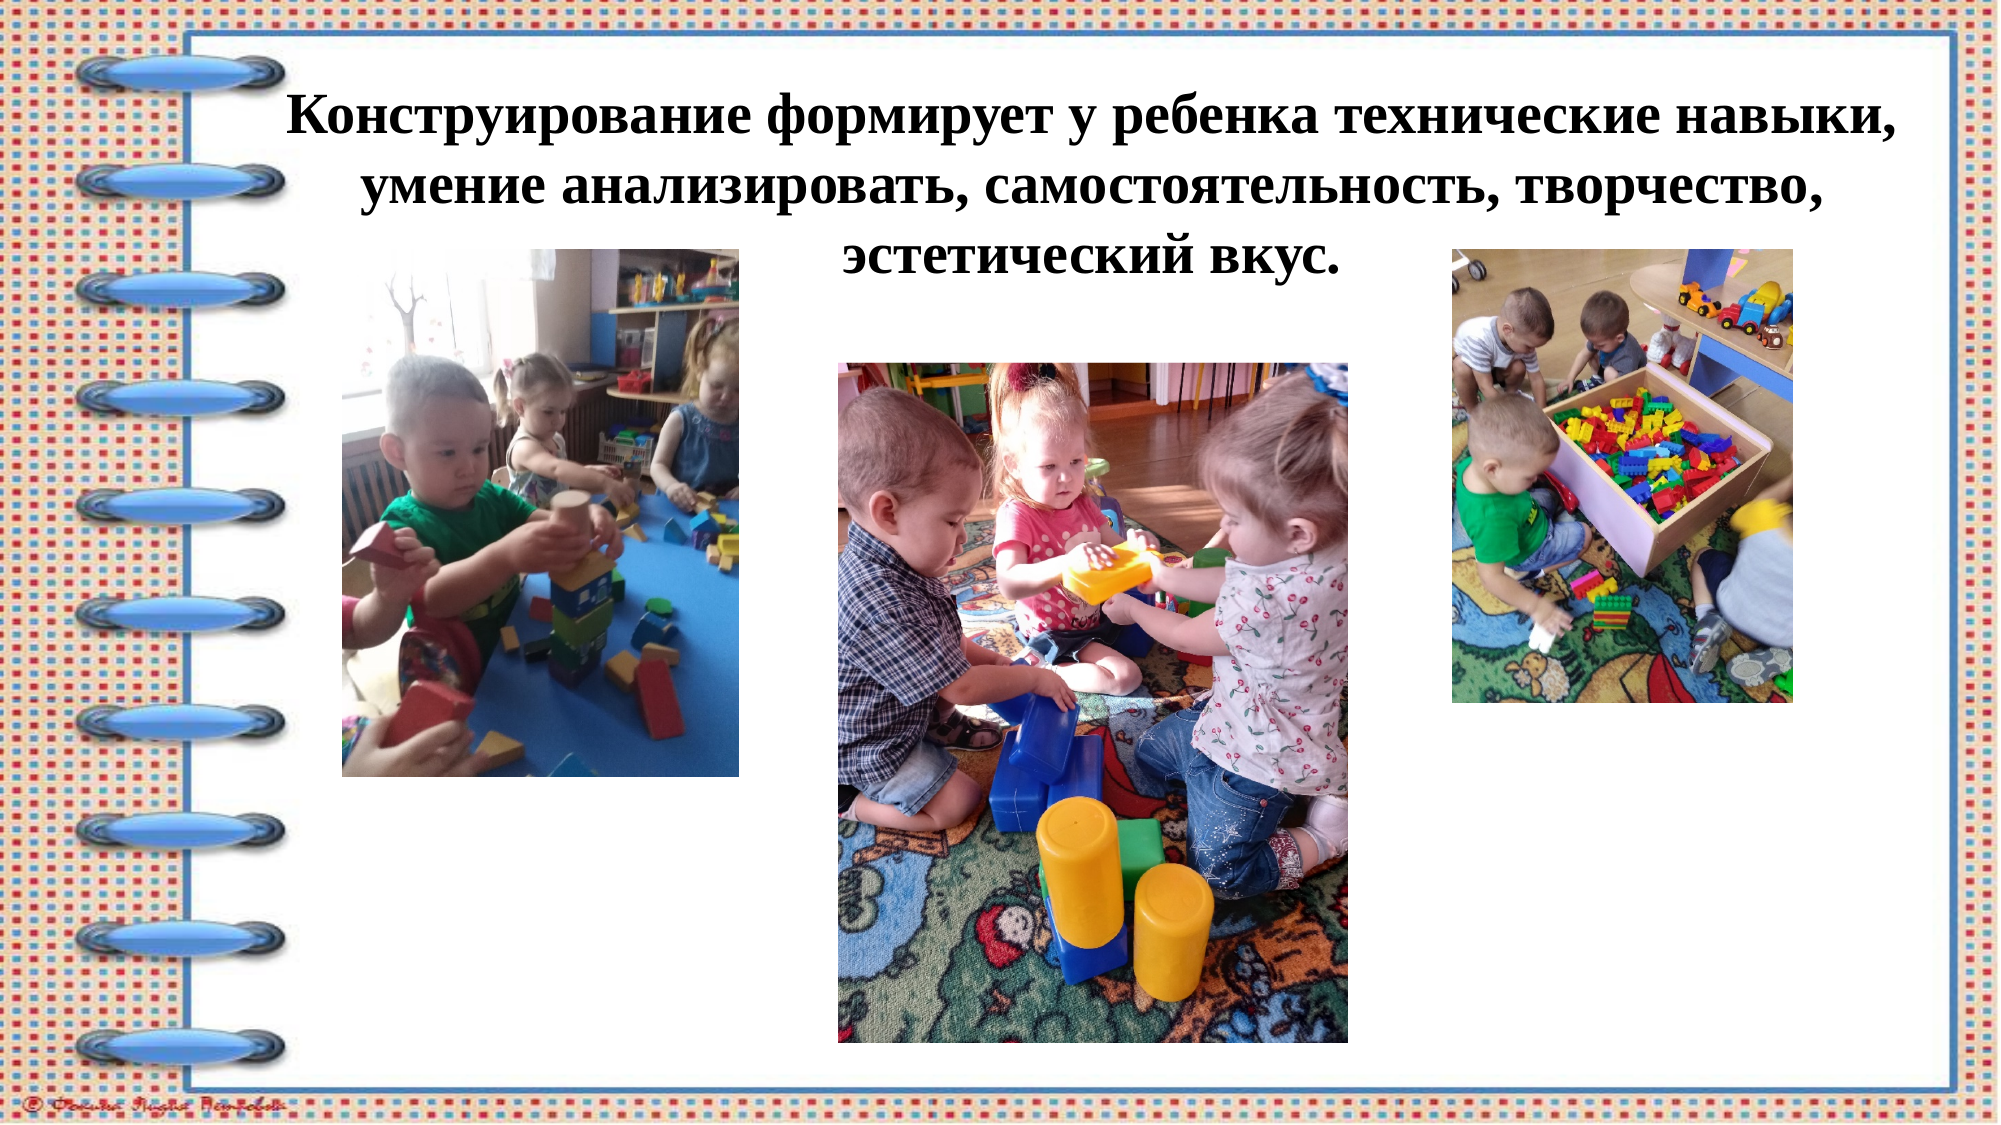

Конструирование формирует у ребенка технические навыки, умение анализировать, самостоятельность, творчество, эстетический вкус.